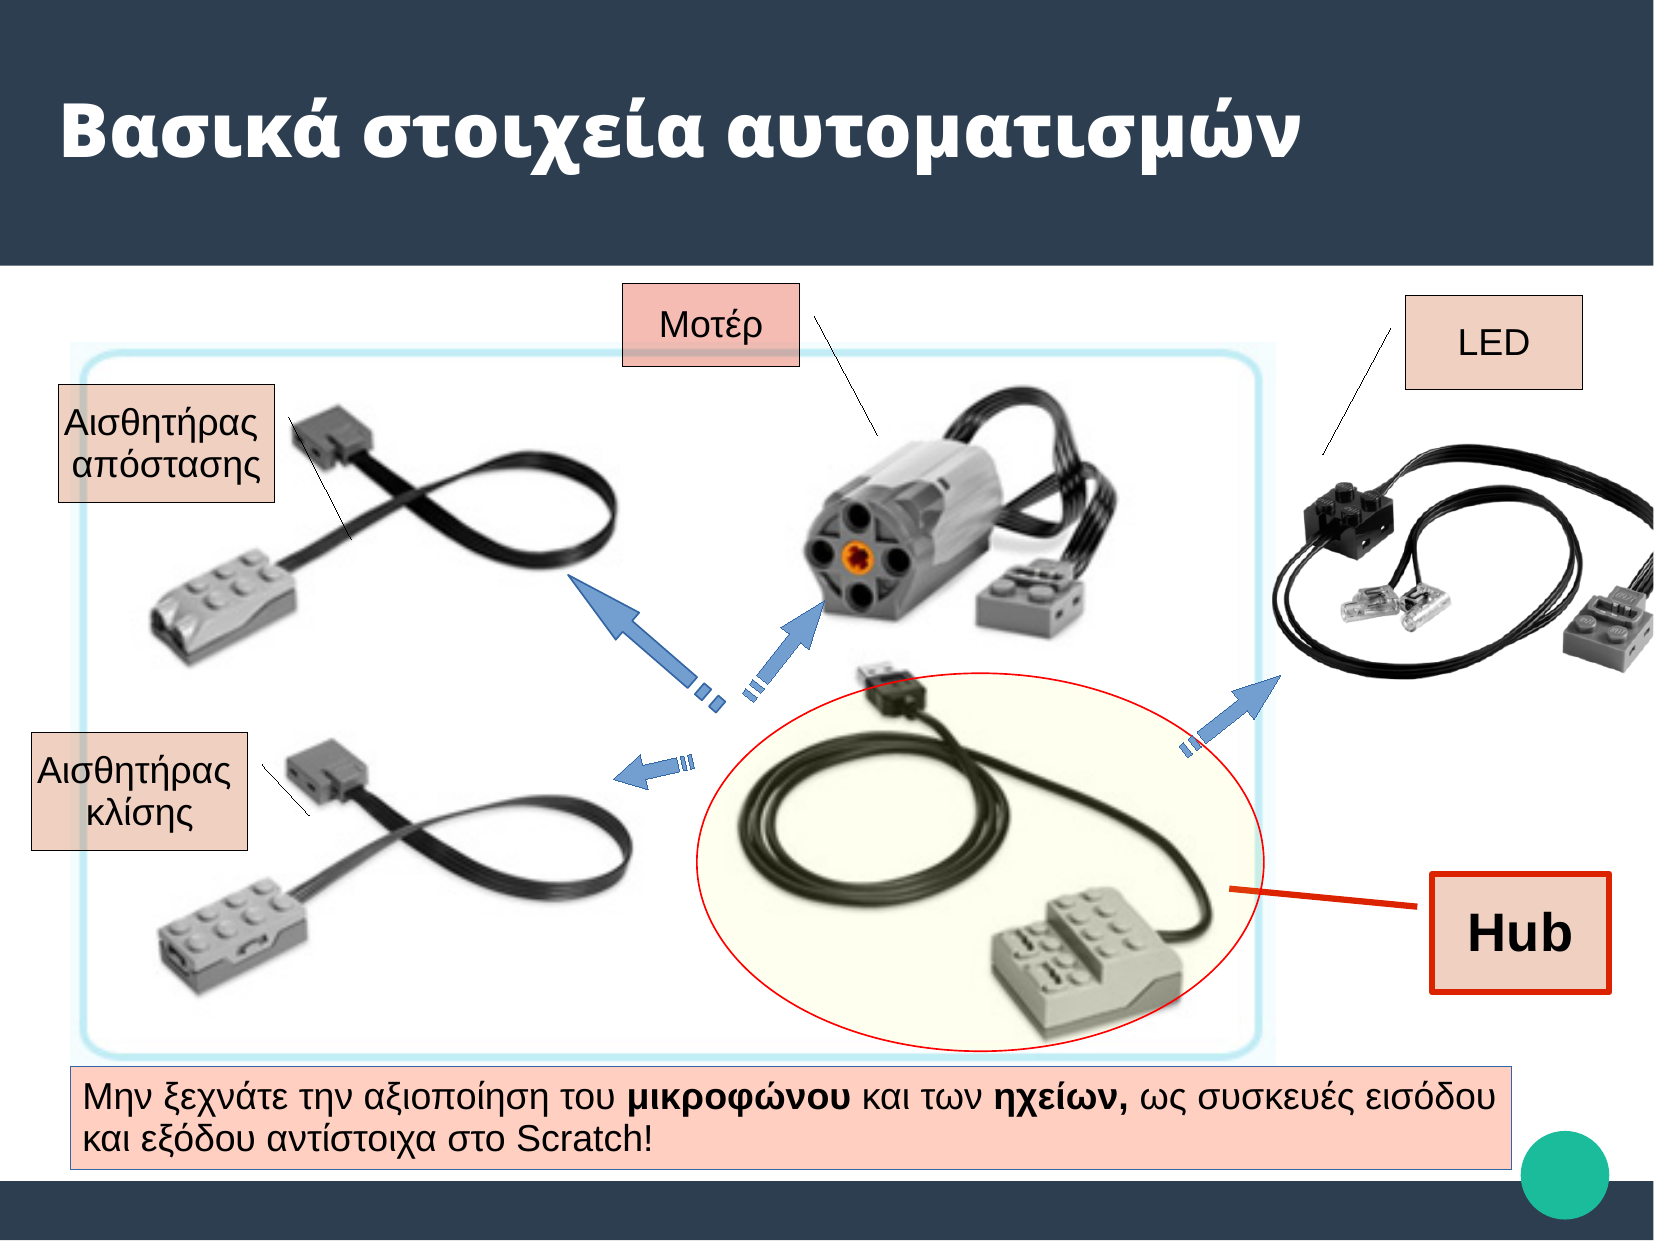

# Βασικά στοιχεία αυτοματισμών
Μοτέρ
LED
Αισθητήρας
απόστασης
Αισθητήρας
κλίσης
Hub
Μην ξεχνάτε την αξιοποίηση του μικροφώνου και των ηχείων, ως συσκευές εισόδου και εξόδου αντίστοιχα στο Scratch!